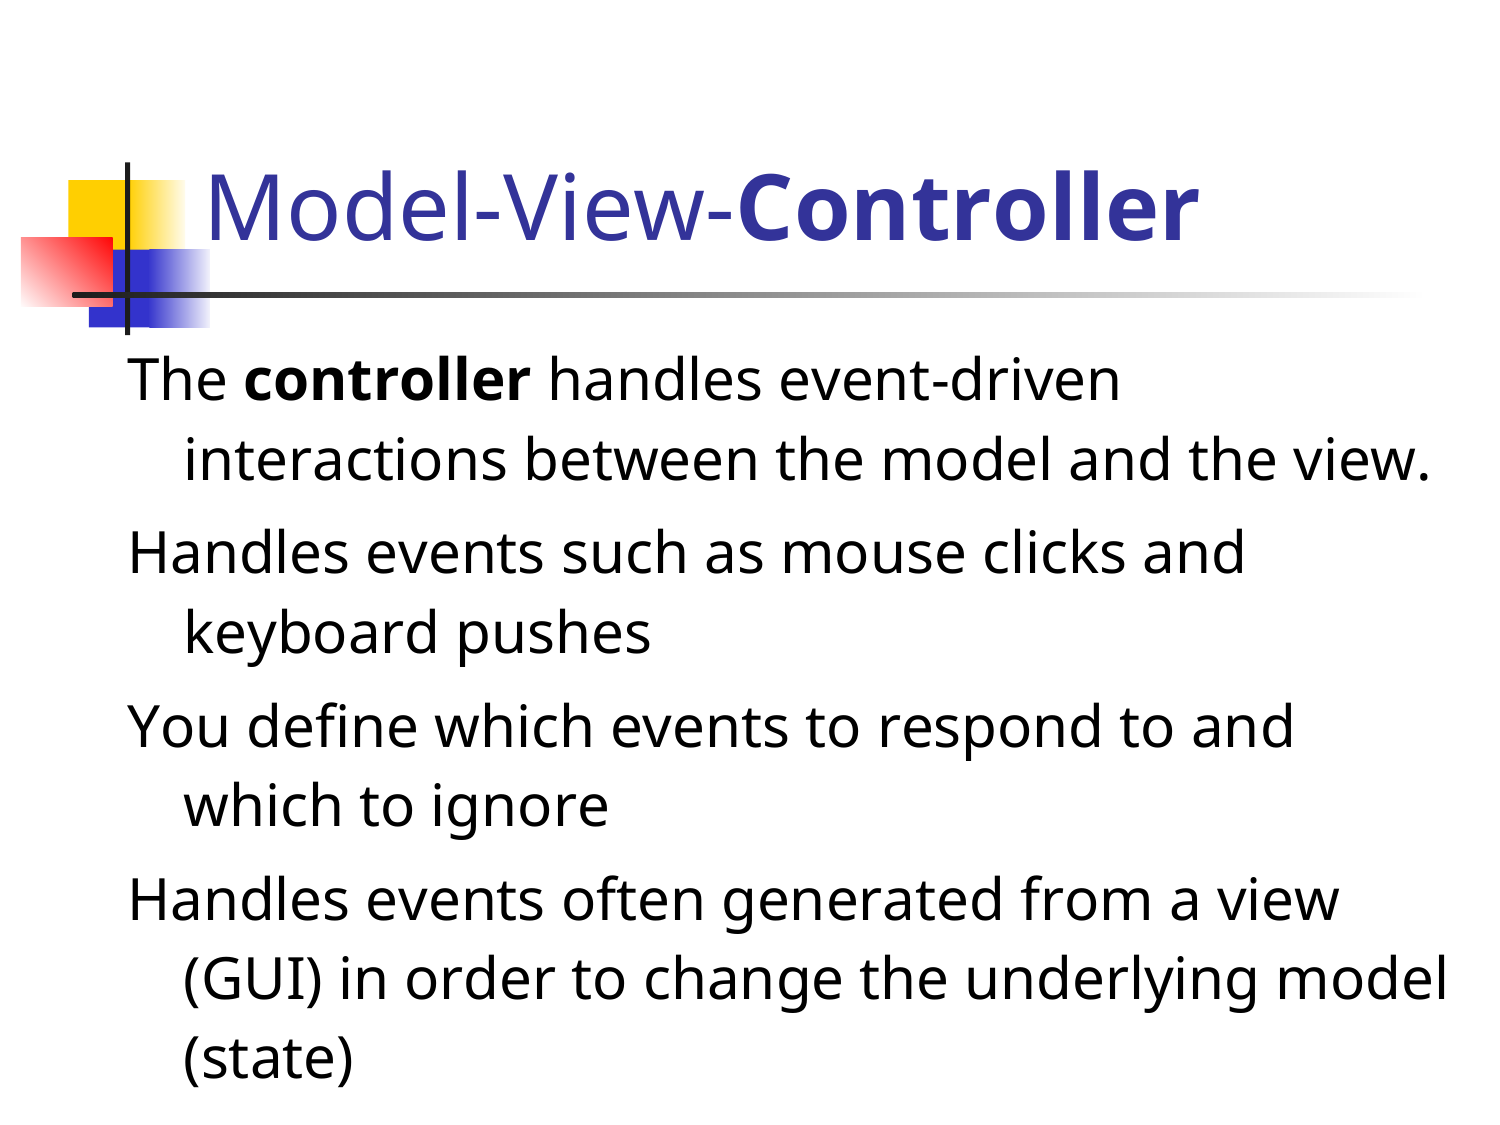

# Model-View-Controller
The controller handles event-driven interactions between the model and the view.
Handles events such as mouse clicks and keyboard pushes
You define which events to respond to and which to ignore
Handles events often generated from a view (GUI) in order to change the underlying model (state)